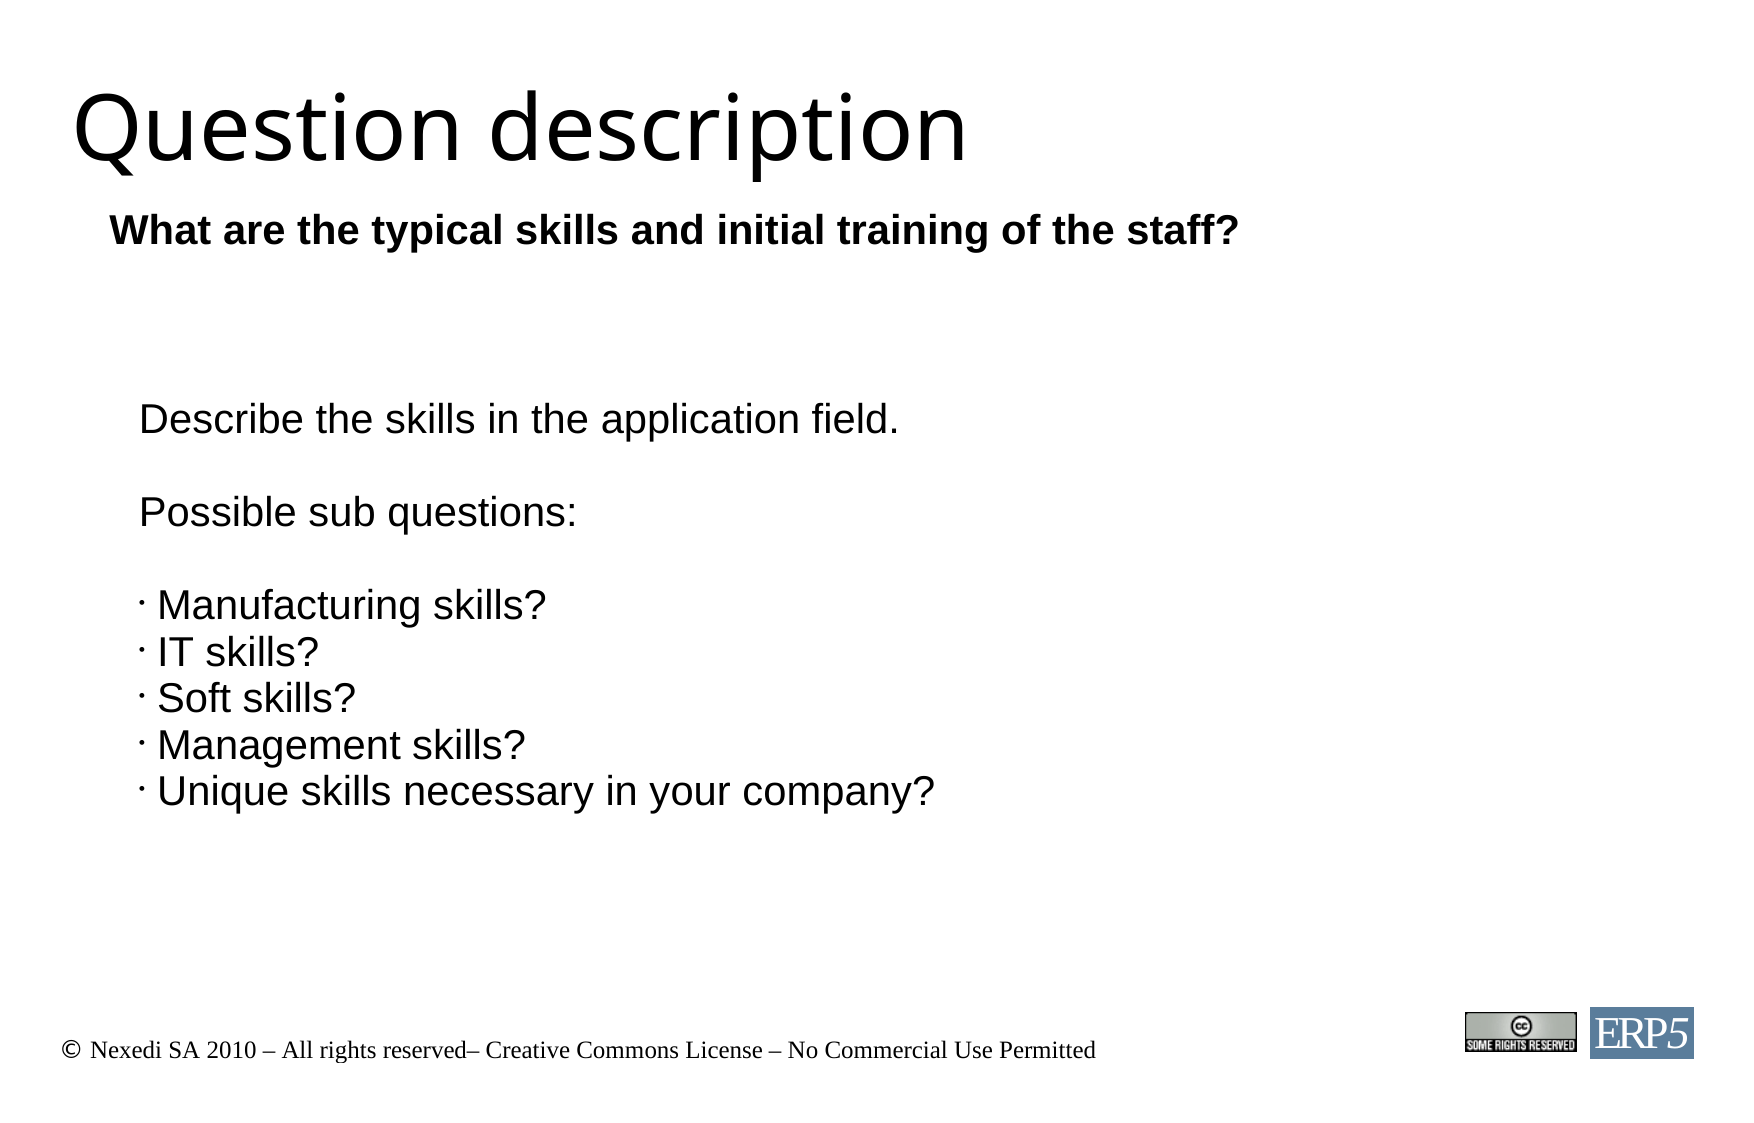

# Question description
What are the typical skills and initial training of the staff?
Describe the skills in the application field.
Possible sub questions:
 Manufacturing skills?
 IT skills?
 Soft skills?
 Management skills?
 Unique skills necessary in your company?